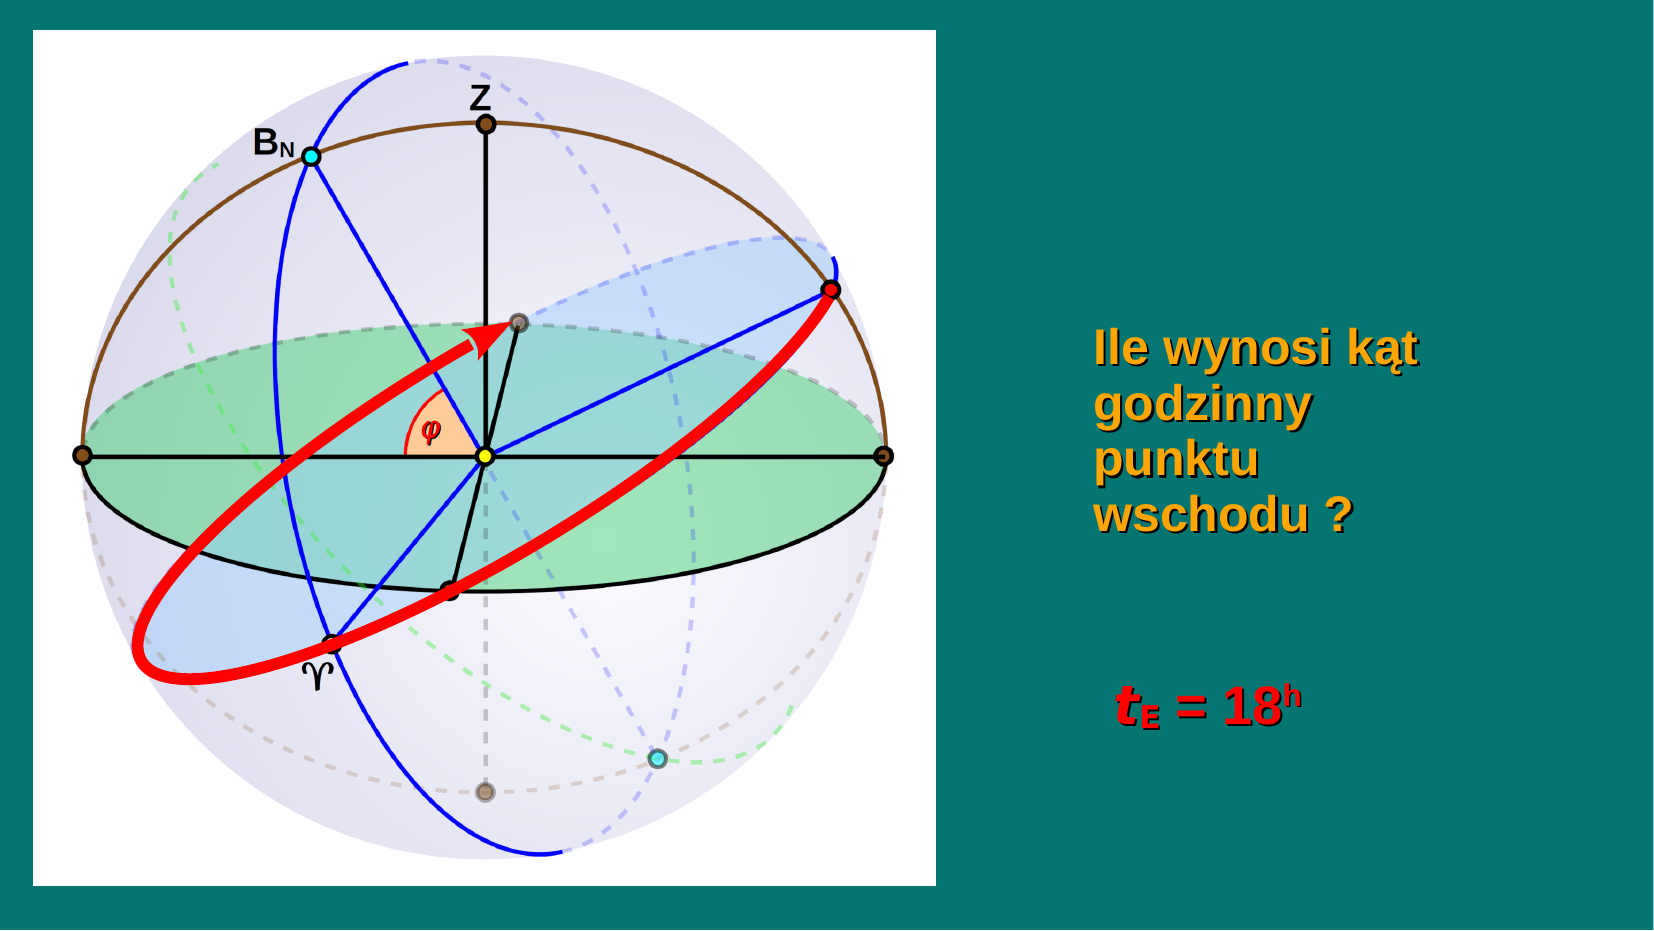

Ile wynosi kąt godzinny punktu wschodu ?
tE = 18h